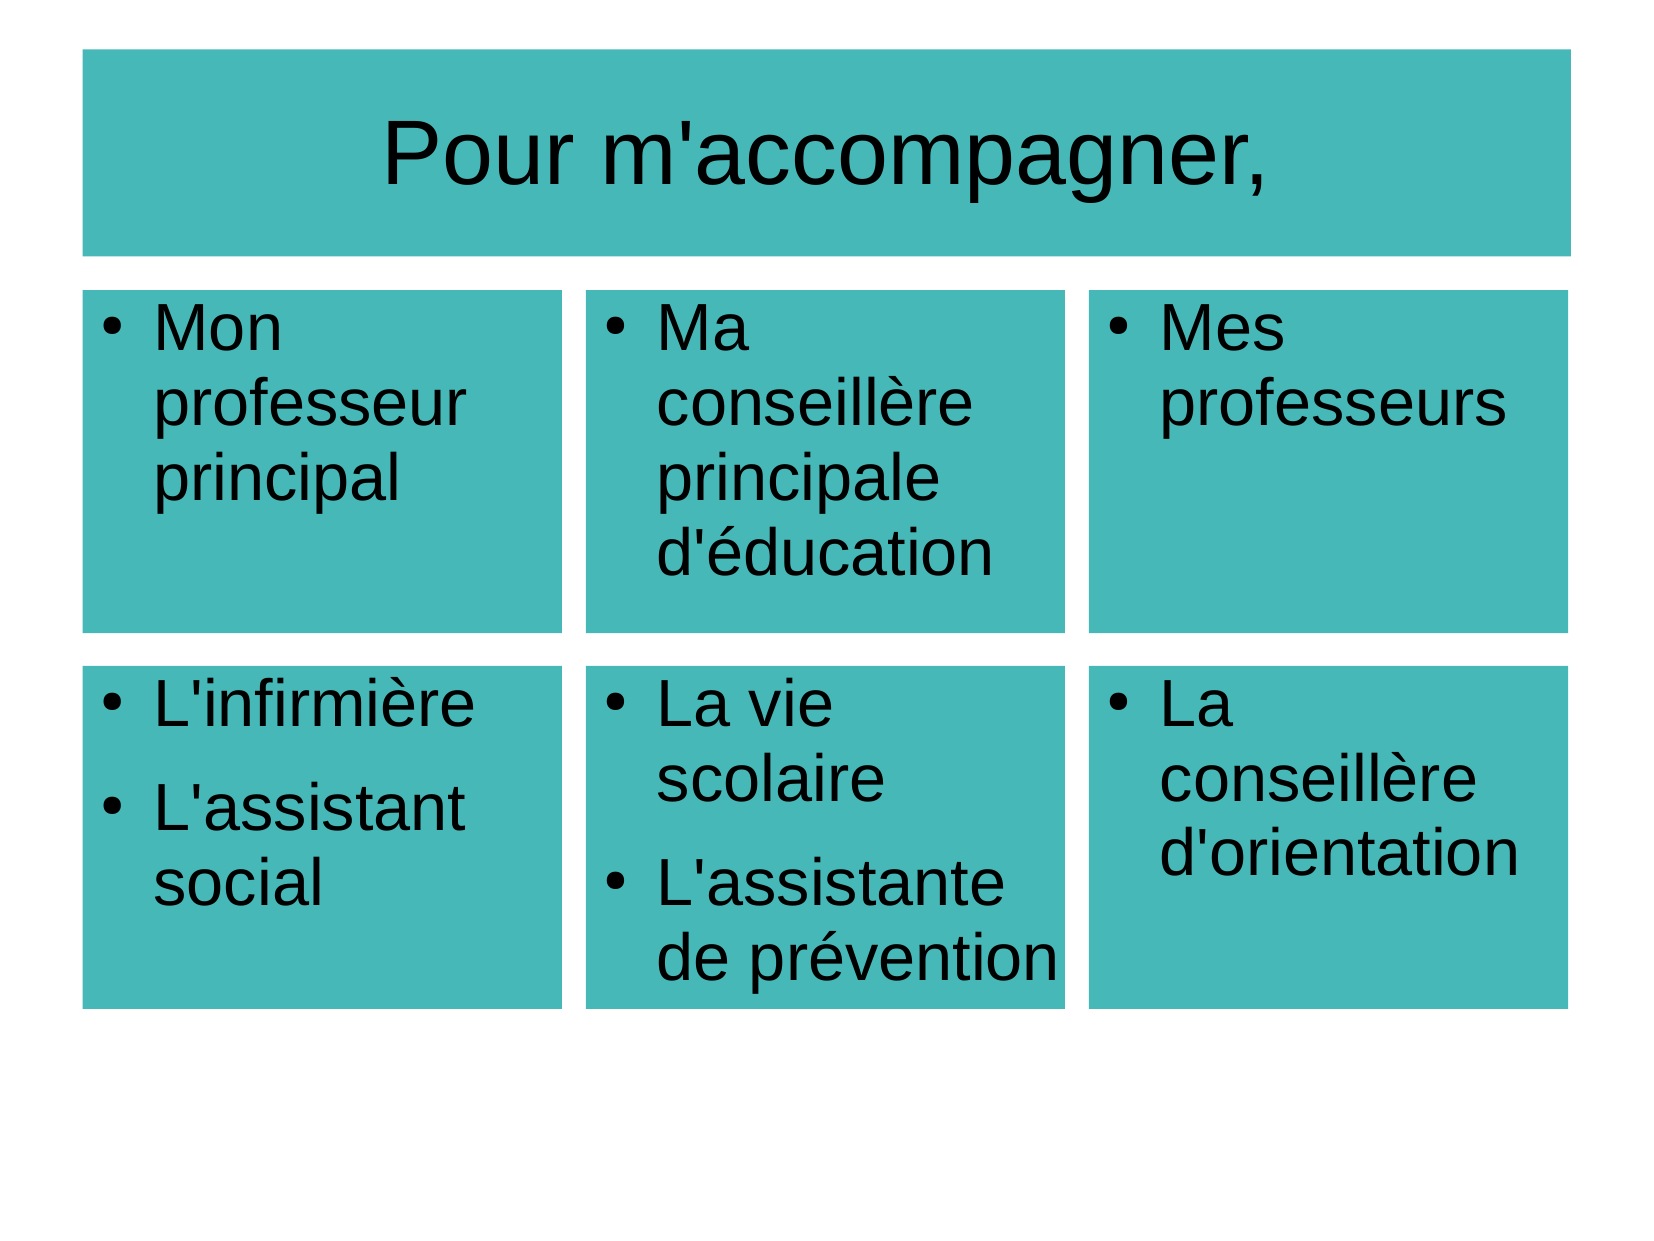

# Pour m'accompagner,
Mon professeur principal
Ma conseillère principale d'éducation
Mes professeurs
L'infirmière
L'assistant social
La vie scolaire
L'assistante de prévention
La conseillère d'orientation